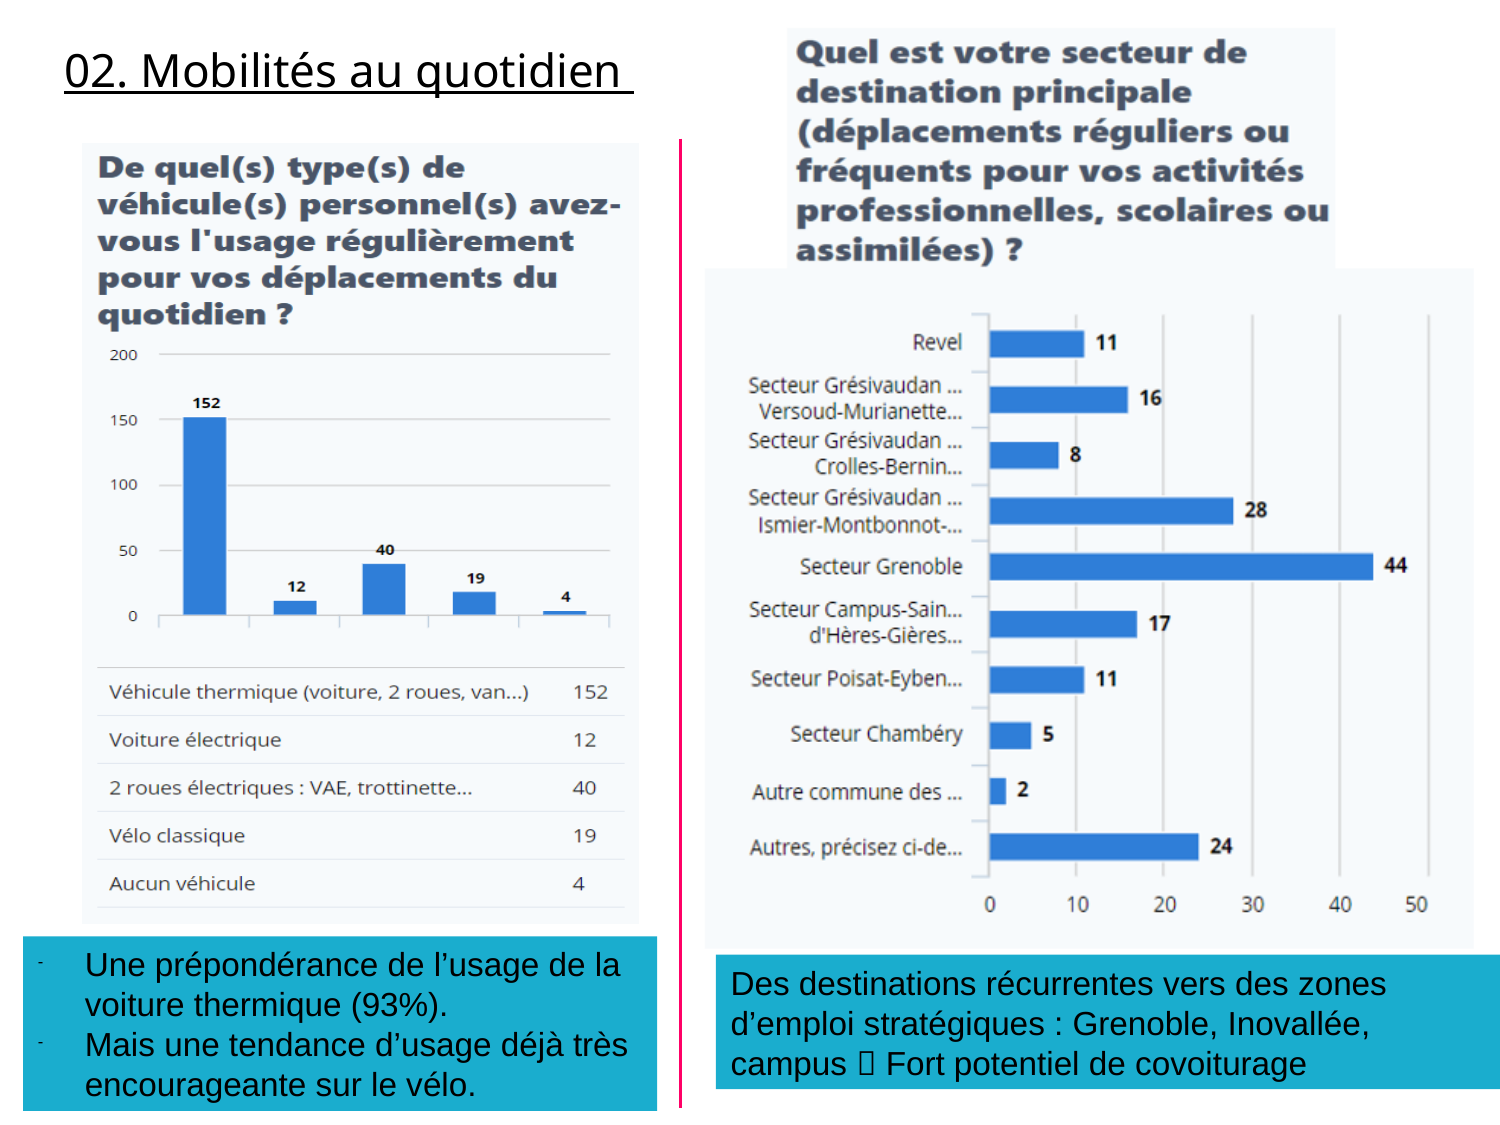

02. Mobilités au quotidien
Une prépondérance de l’usage de la voiture thermique (93%).
Mais une tendance d’usage déjà très encourageante sur le vélo.
Des destinations récurrentes vers des zones d’emploi stratégiques : Grenoble, Inovallée, campus  Fort potentiel de covoiturage